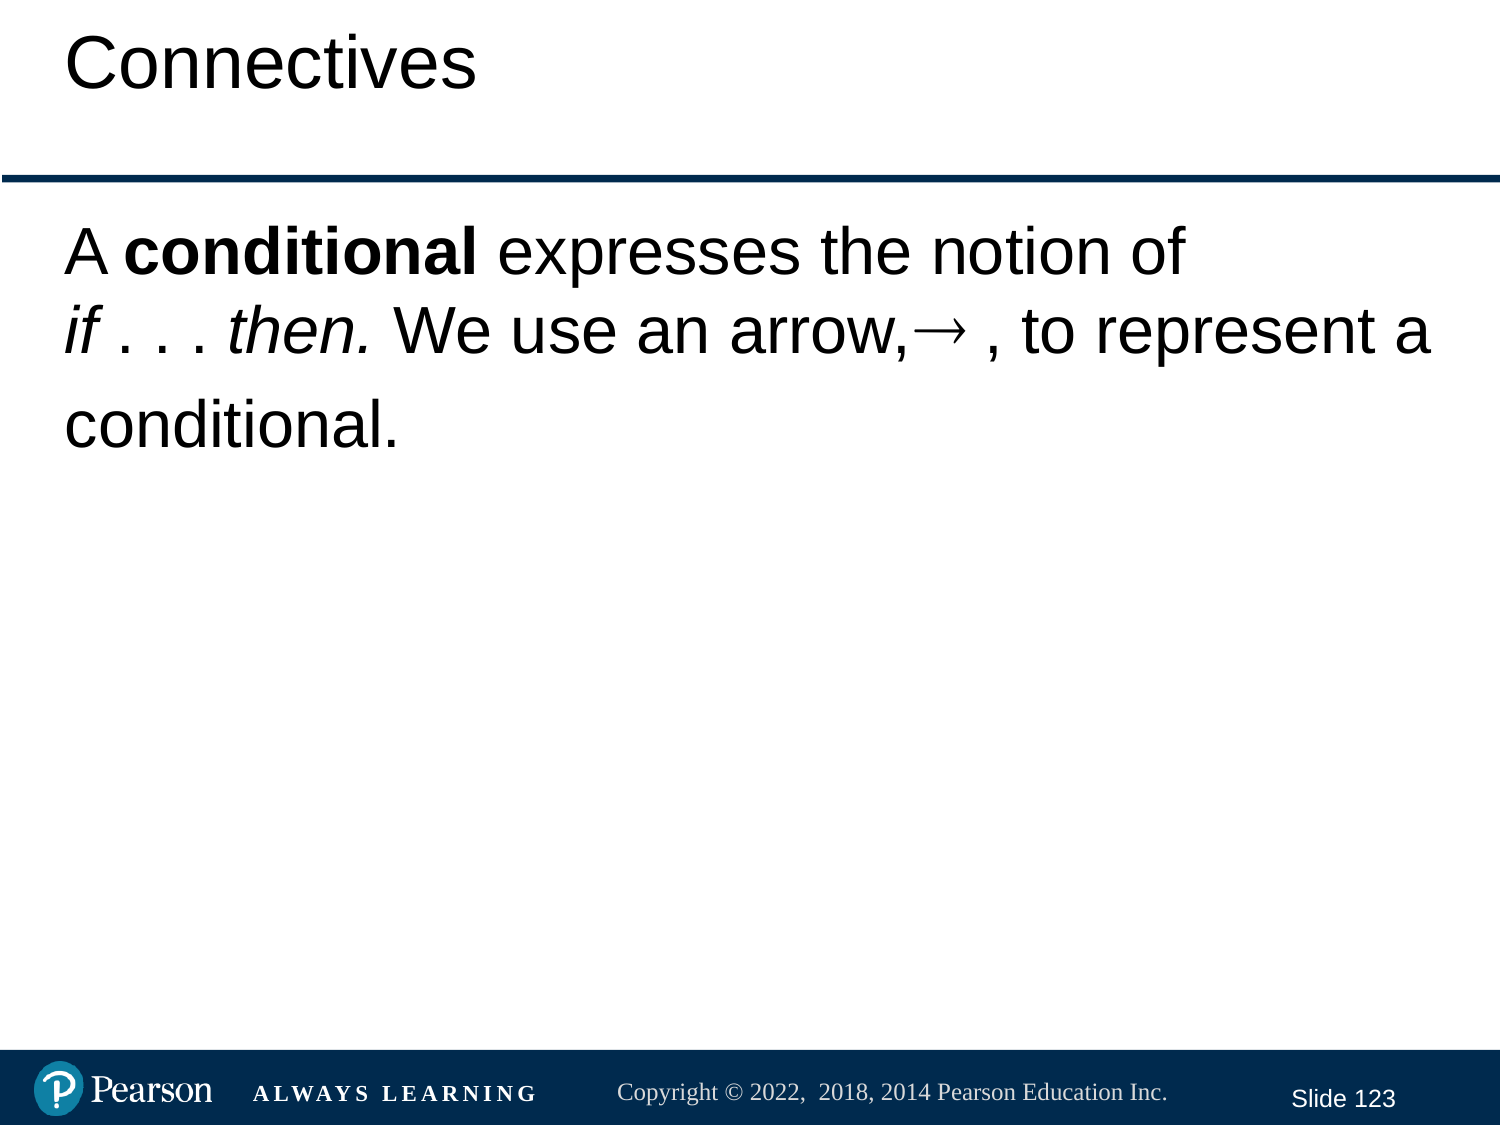

# Connectives
A conditional expresses the notion of
if . . . then. We use an arrow, , to represent a
conditional.